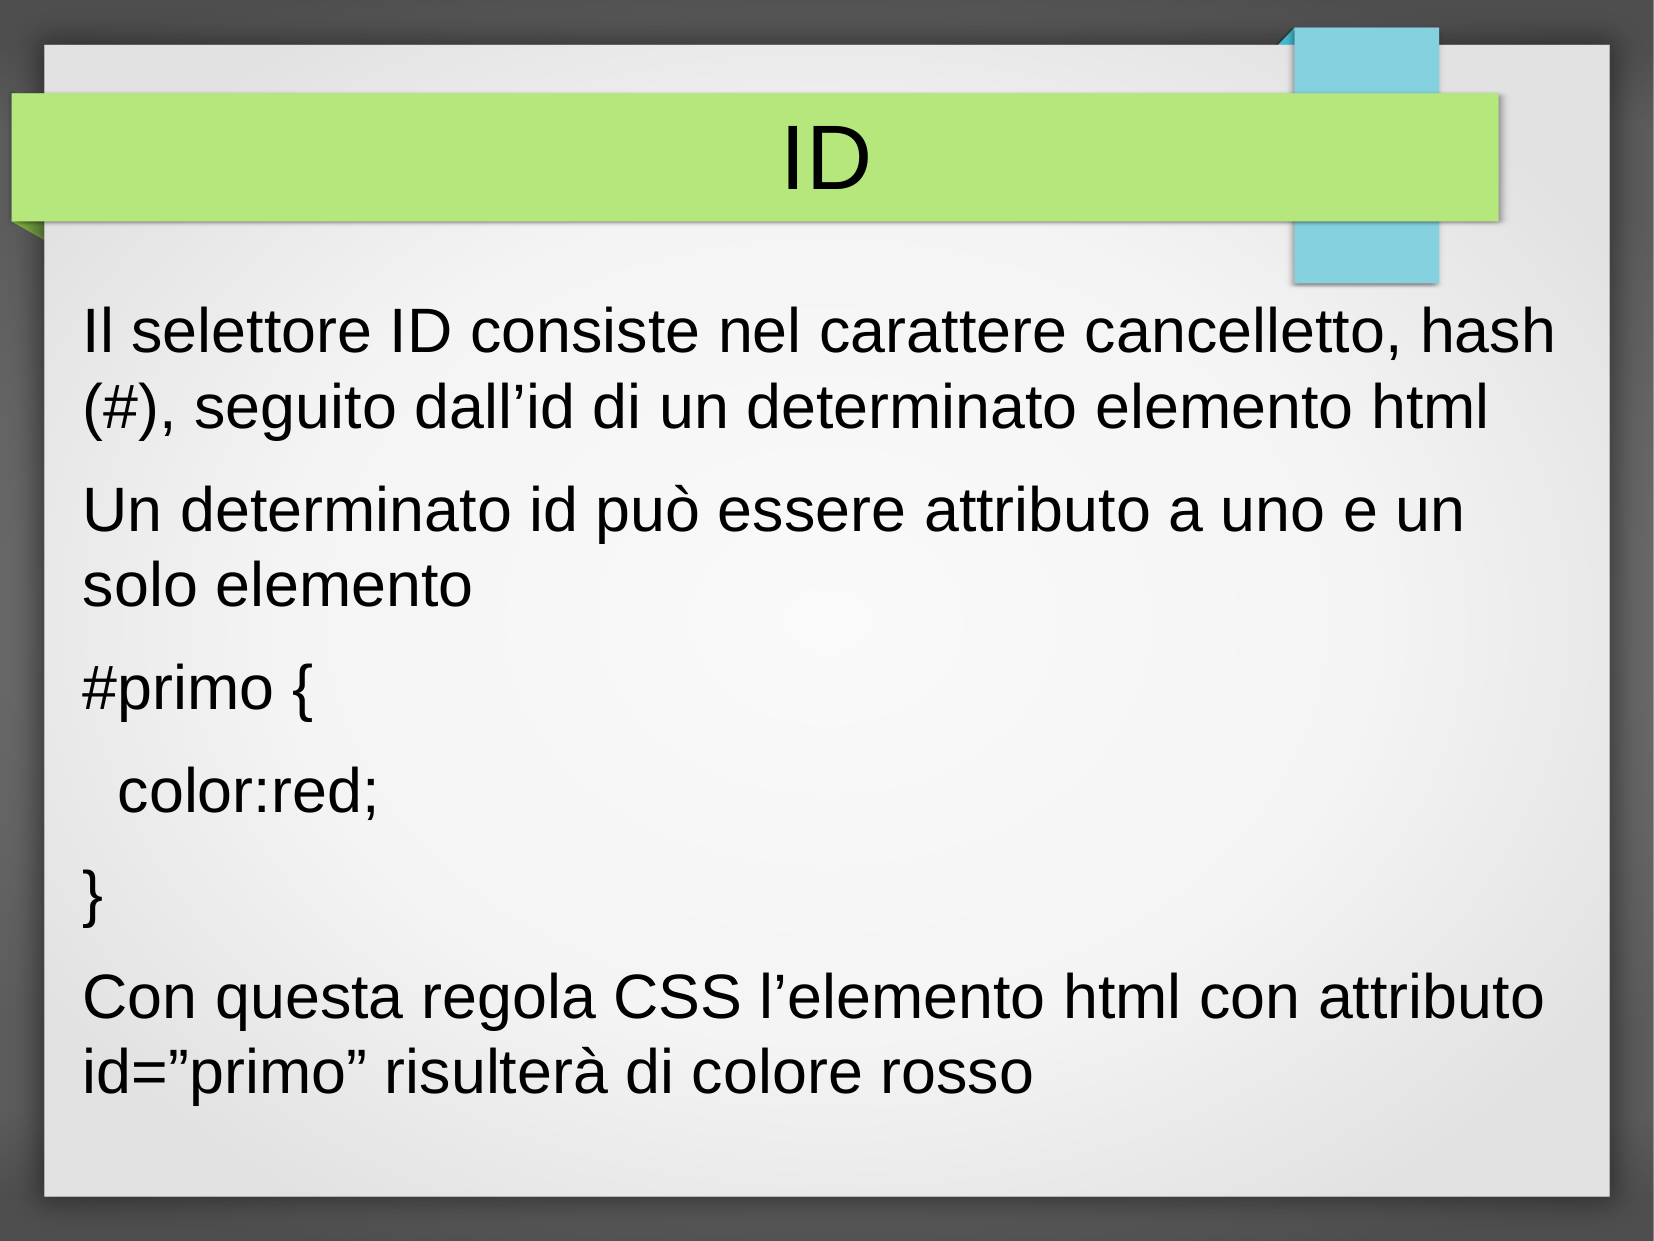

# ID
Il selettore ID consiste nel carattere cancelletto, hash (#), seguito dall’id di un determinato elemento html
Un determinato id può essere attributo a uno e un solo elemento
#primo {
 color:red;
}
Con questa regola CSS l’elemento html con attributo id=”primo” risulterà di colore rosso